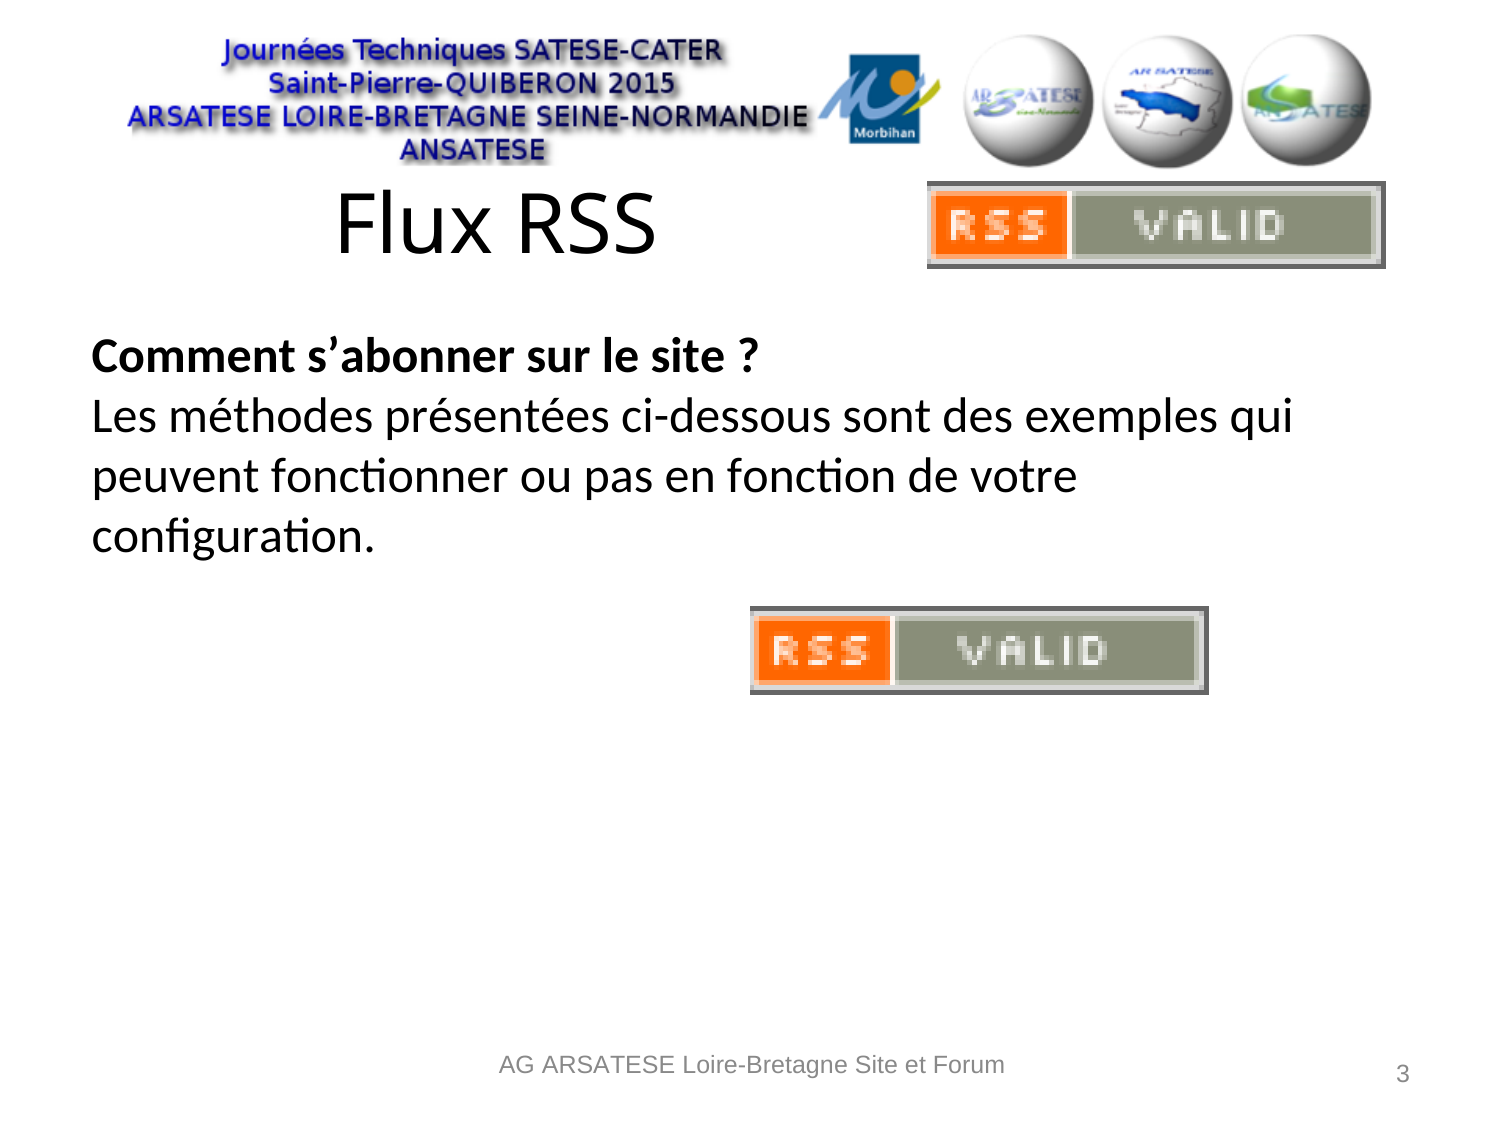

# Flux RSS
Comment s’abonner sur le site ?
Les méthodes présentées ci-dessous sont des exemples qui peuvent fonctionner ou pas en fonction de votre configuration.
AG ARSATESE Loire-Bretagne Site et Forum